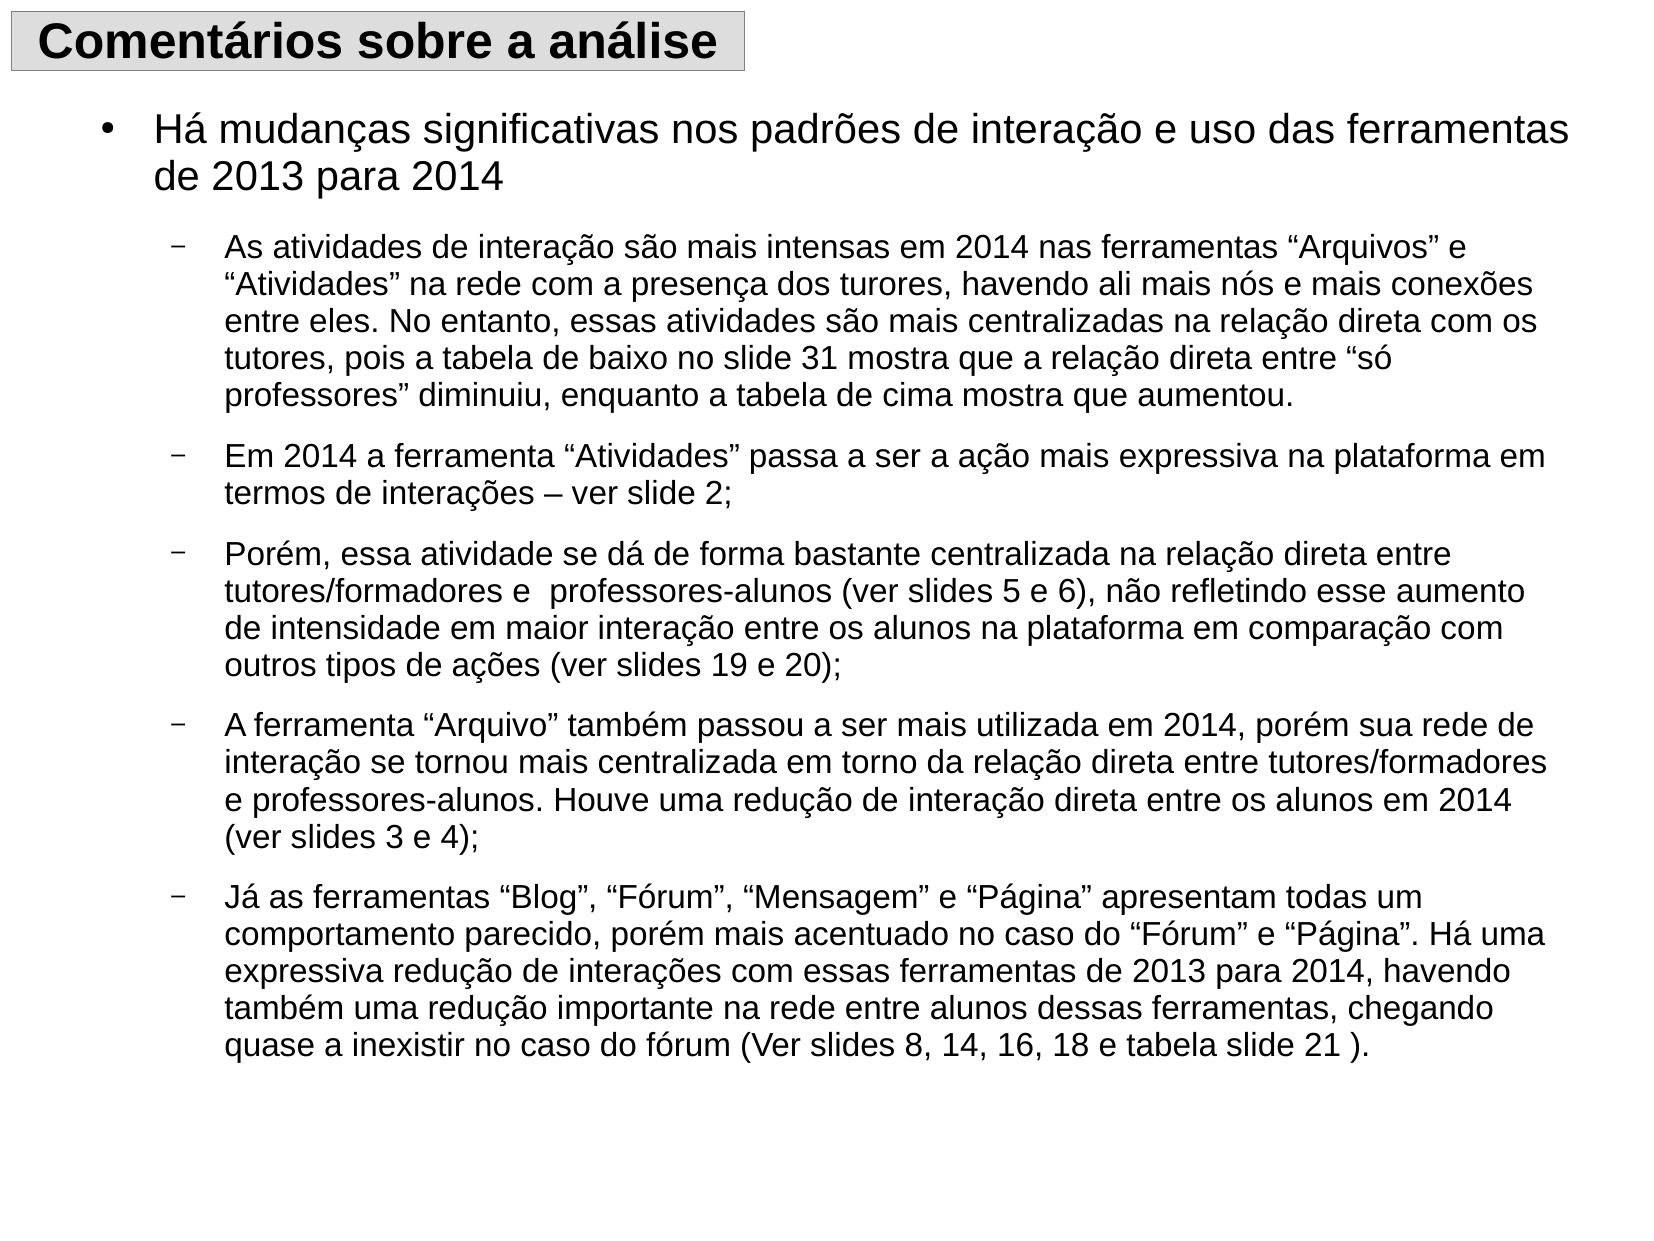

Comentários sobre a análise
# Há mudanças significativas nos padrões de interação e uso das ferramentas de 2013 para 2014
As atividades de interação são mais intensas em 2014 nas ferramentas “Arquivos” e “Atividades” na rede com a presença dos turores, havendo ali mais nós e mais conexões entre eles. No entanto, essas atividades são mais centralizadas na relação direta com os tutores, pois a tabela de baixo no slide 31 mostra que a relação direta entre “só professores” diminuiu, enquanto a tabela de cima mostra que aumentou.
Em 2014 a ferramenta “Atividades” passa a ser a ação mais expressiva na plataforma em termos de interações – ver slide 2;
Porém, essa atividade se dá de forma bastante centralizada na relação direta entre tutores/formadores e professores-alunos (ver slides 5 e 6), não refletindo esse aumento de intensidade em maior interação entre os alunos na plataforma em comparação com outros tipos de ações (ver slides 19 e 20);
A ferramenta “Arquivo” também passou a ser mais utilizada em 2014, porém sua rede de interação se tornou mais centralizada em torno da relação direta entre tutores/formadores e professores-alunos. Houve uma redução de interação direta entre os alunos em 2014 (ver slides 3 e 4);
Já as ferramentas “Blog”, “Fórum”, “Mensagem” e “Página” apresentam todas um comportamento parecido, porém mais acentuado no caso do “Fórum” e “Página”. Há uma expressiva redução de interações com essas ferramentas de 2013 para 2014, havendo também uma redução importante na rede entre alunos dessas ferramentas, chegando quase a inexistir no caso do fórum (Ver slides 8, 14, 16, 18 e tabela slide 21 ).